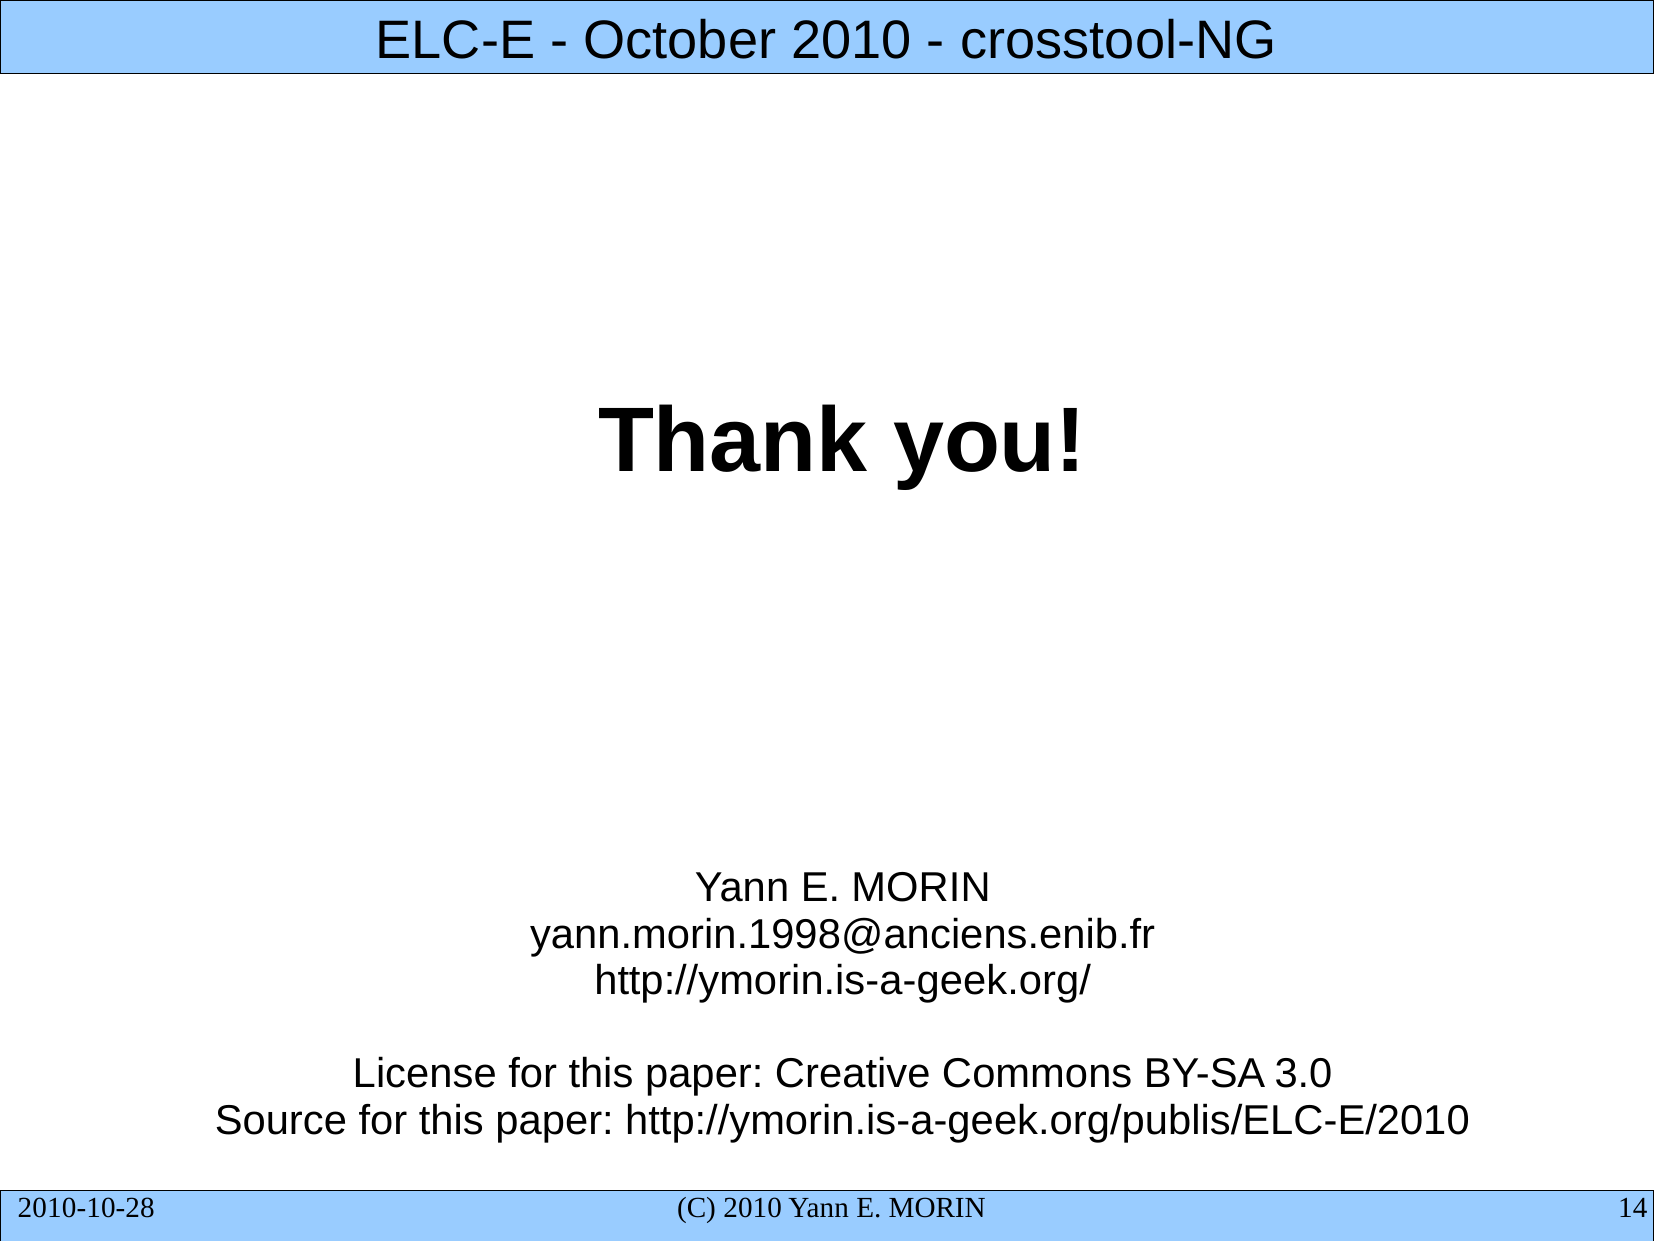

ELC-E - October 2010 - crosstool-NG
# Thank you!
Yann E. MORIN
yann.morin.1998@anciens.enib.fr
http://ymorin.is-a-geek.org/
License for this paper: Creative Commons BY-SA 3.0
Source for this paper: http://ymorin.is-a-geek.org/publis/ELC-E/2010
2010-10-28
(C) 2010 Yann E. MORIN
14